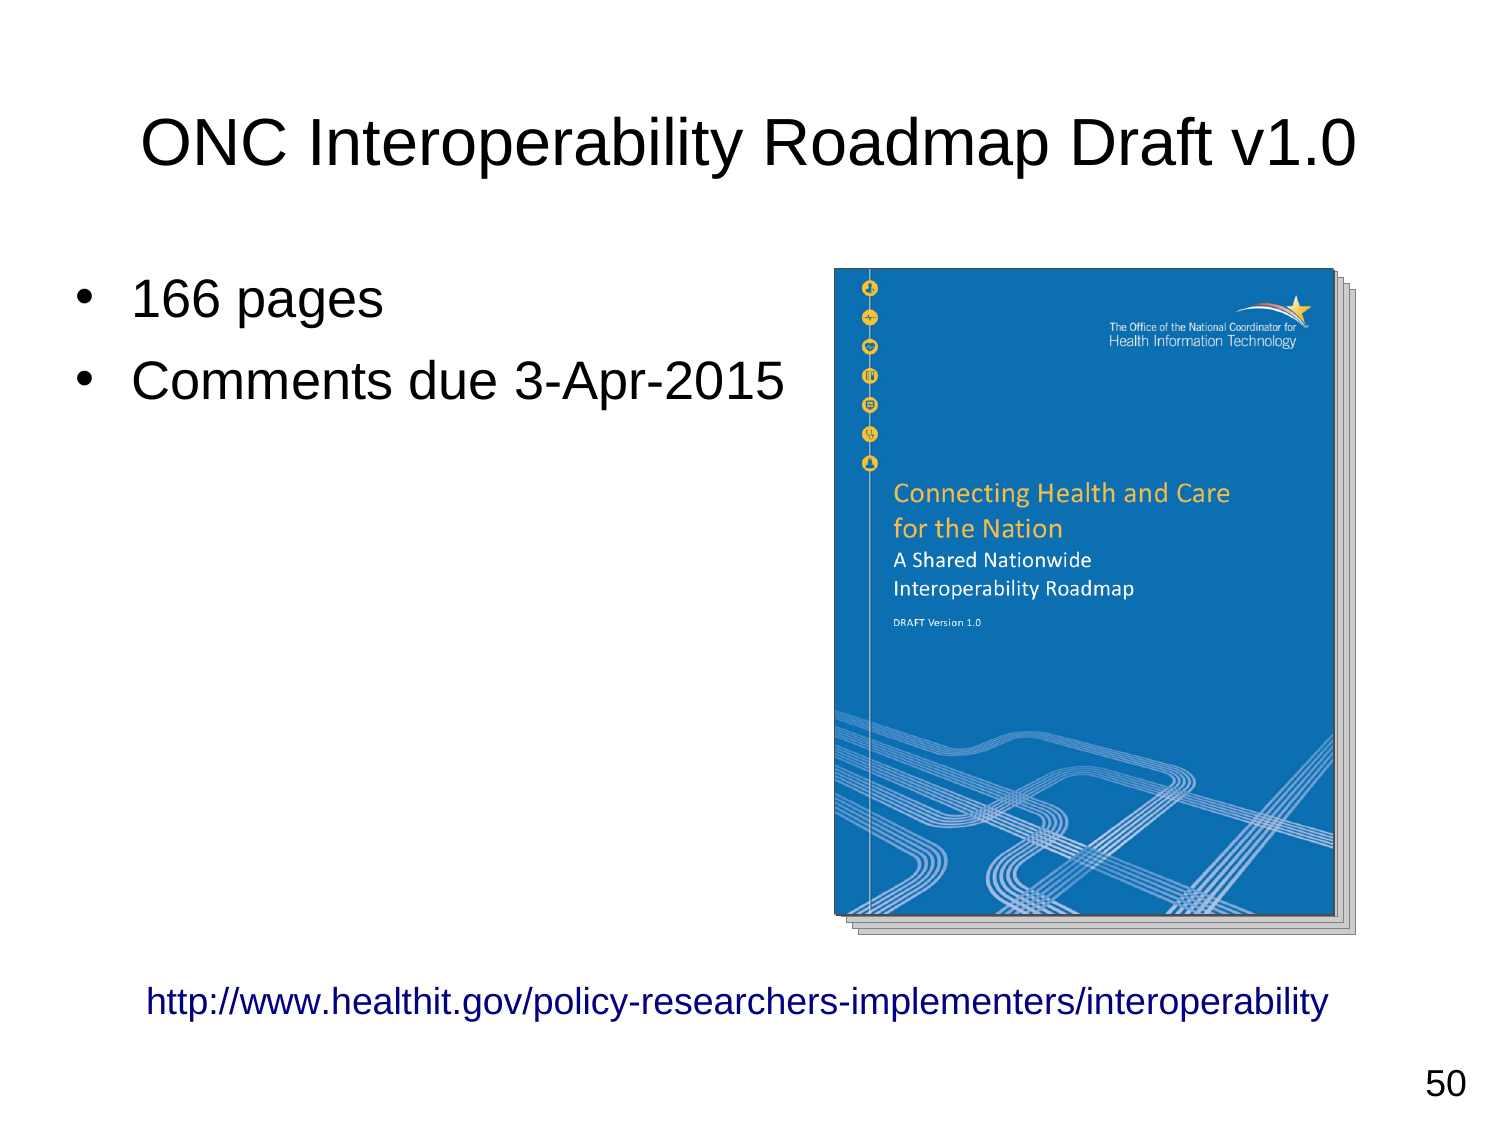

# ONC Interoperability Roadmap Draft v1.0
166 pages
Comments due 3-Apr-2015
http://www.healthit.gov/policy-researchers-implementers/interoperability
50